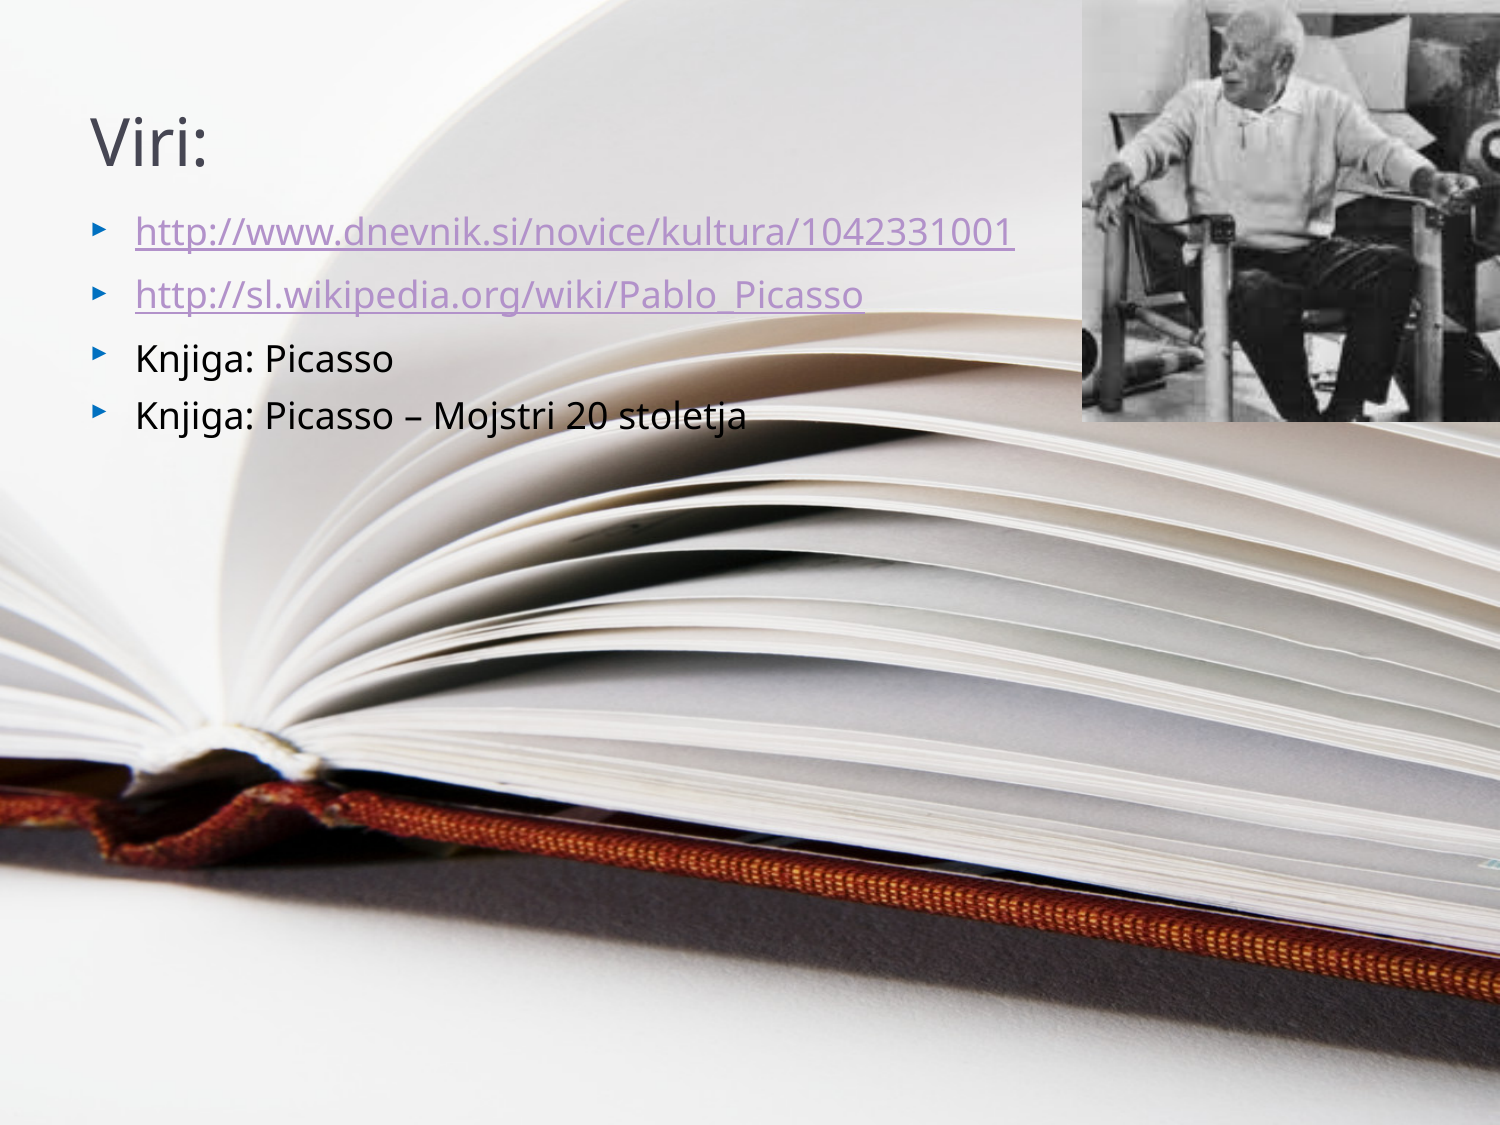

# Viri:
http://www.dnevnik.si/novice/kultura/1042331001
http://sl.wikipedia.org/wiki/Pablo_Picasso
Knjiga: Picasso
Knjiga: Picasso – Mojstri 20 stoletja